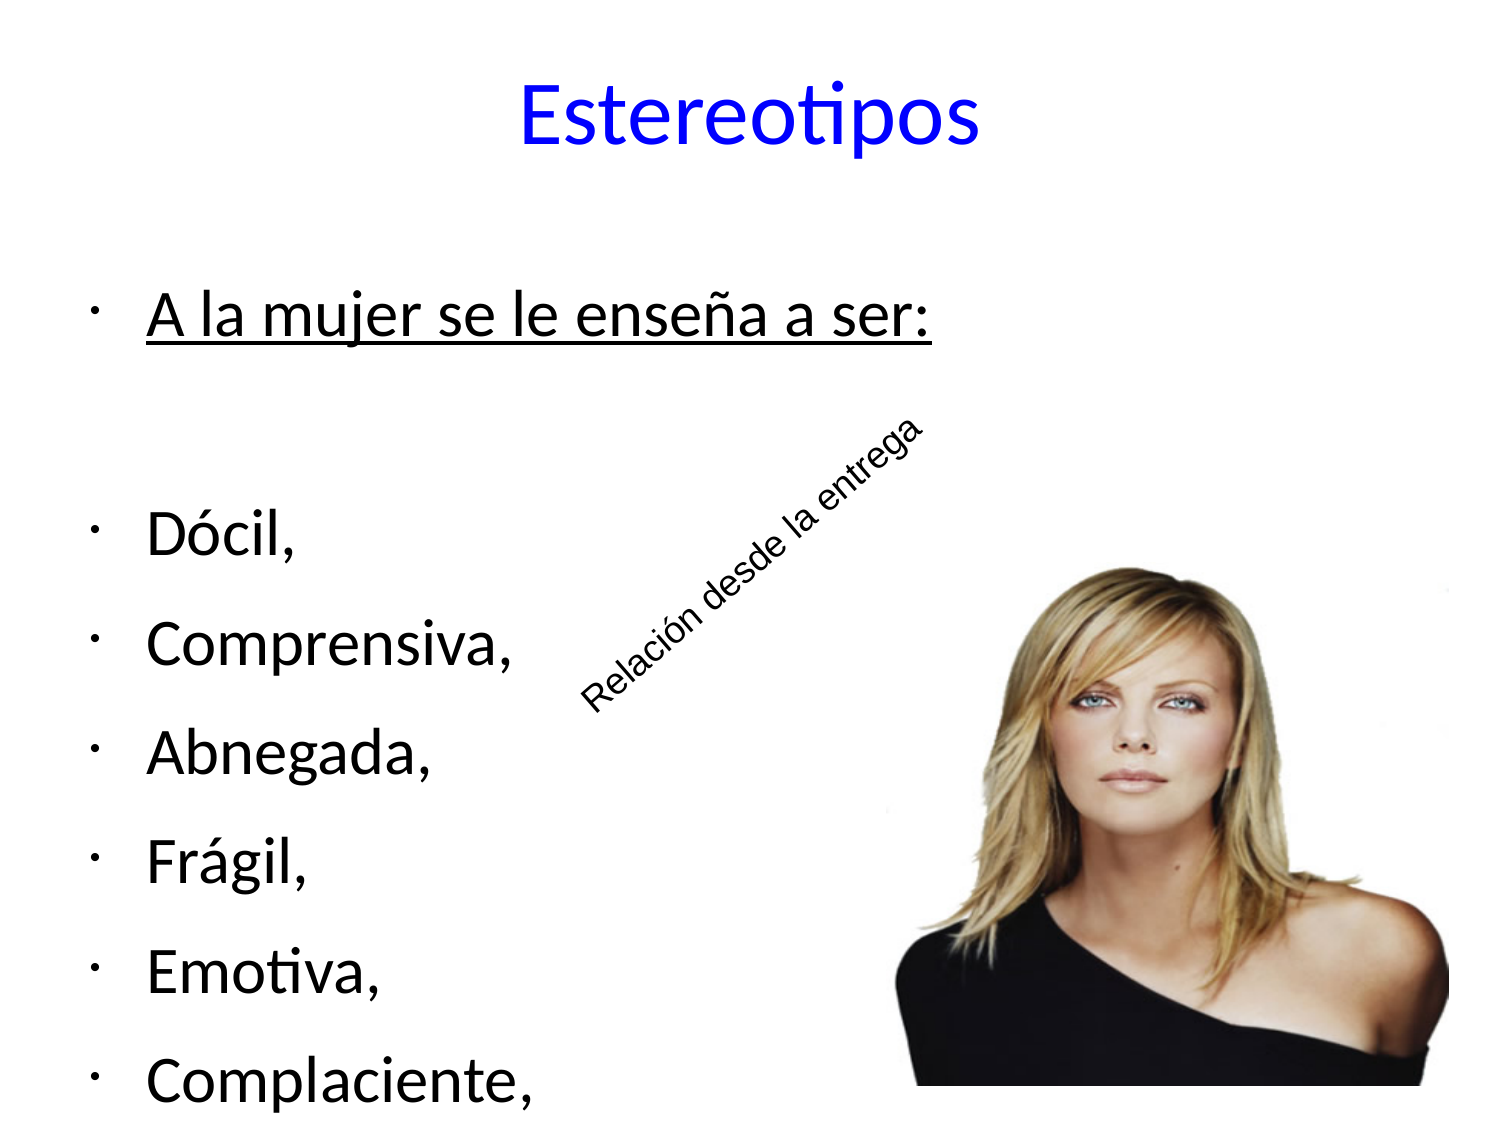

# Estereotipos
A la mujer se le enseña a ser:
Dócil,
Comprensiva,
Abnegada,
Frágil,
Emotiva,
Complaciente,
A cuidar y servir a otros..
Relación desde la entrega